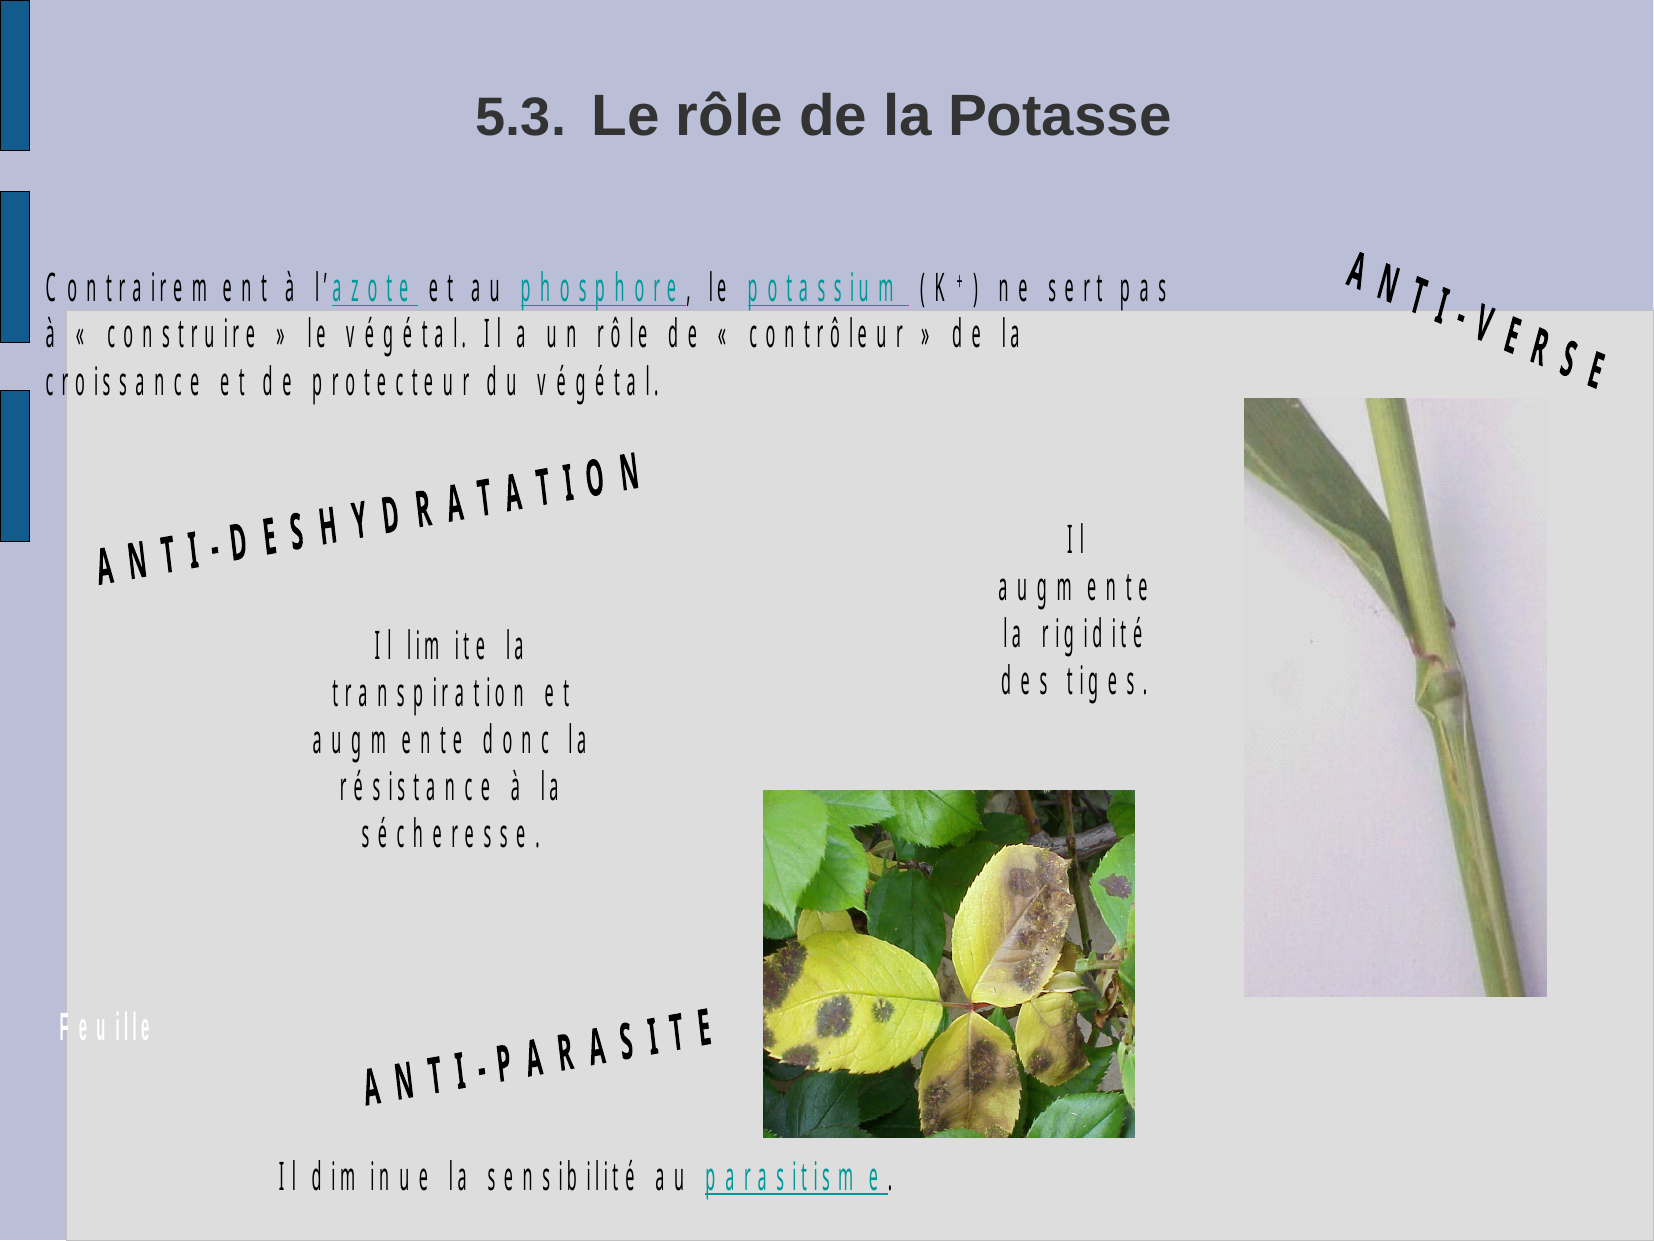

# 5.3. Le rôle de la Potasse